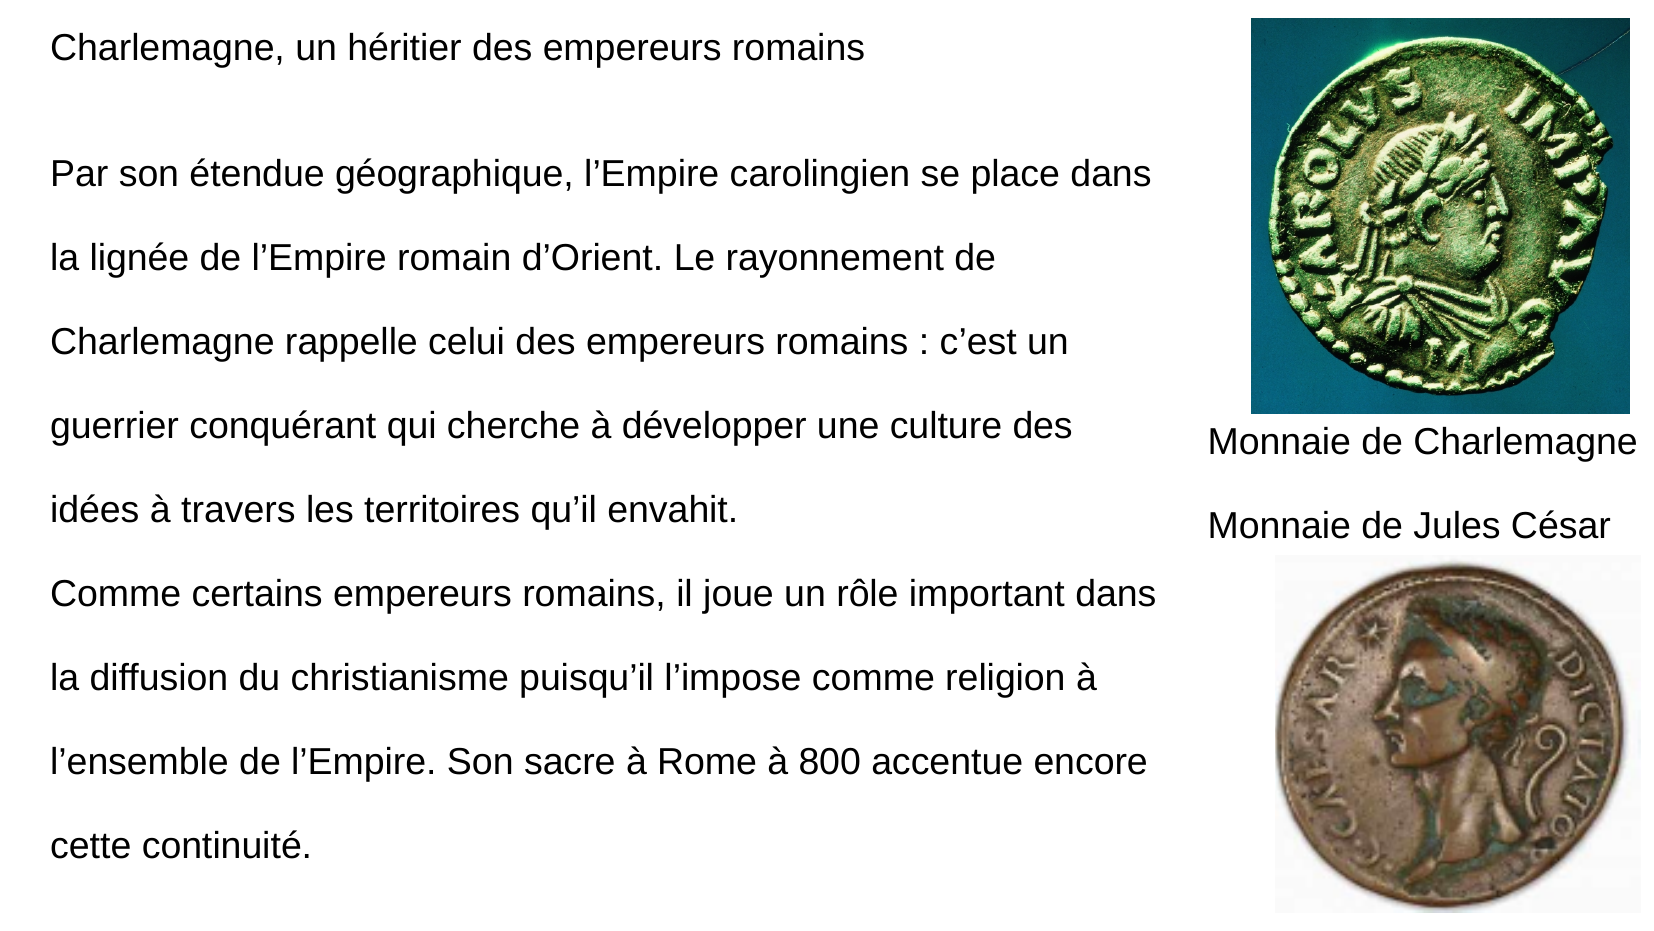

Charlemagne, un héritier des empereurs romains
Par son étendue géographique, l’Empire carolingien se place dans la lignée de l’Empire romain d’Orient. Le rayonnement de Charlemagne rappelle celui des empereurs romains : c’est un guerrier conquérant qui cherche à développer une culture des idées à travers les territoires qu’il envahit.
Comme certains empereurs romains, il joue un rôle important dans la diffusion du christianisme puisqu’il l’impose comme religion à l’ensemble de l’Empire. Son sacre à Rome à 800 accentue encore cette continuité.
Monnaie de Charlemagne
Monnaie de Jules César